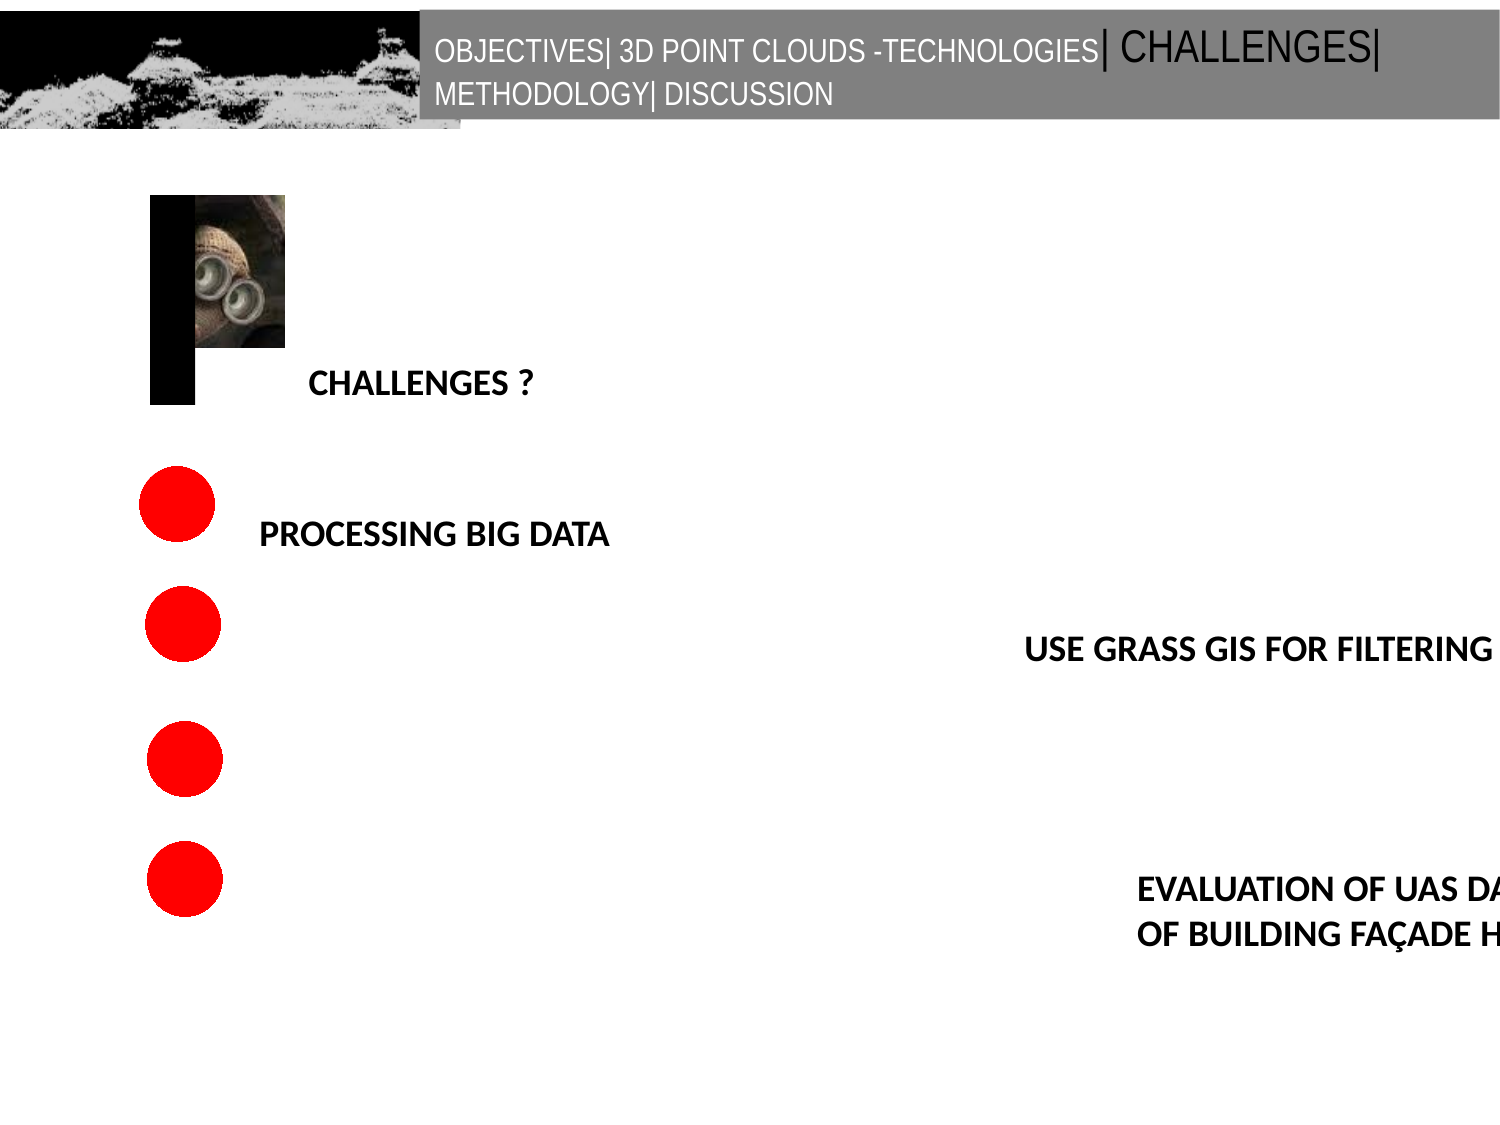

OBJECTIVES| 3D POINT CLOUDS -TECHNOLOGIES| CHALLENGES| METHODOLOGY| DISCUSSION
CHALLENGES ?
PROCESSING BIG DATA
USE GRASS GIS FOR FILTERING HIGHER DENSITY OF POINTS
USE LiDAR MODULE OF GRASS FOR FILTERING THESE DATA
 EVALUATION OF UAS DATA IN ESTIMATION
 OF BUILDING FAÇADE HEIGHT